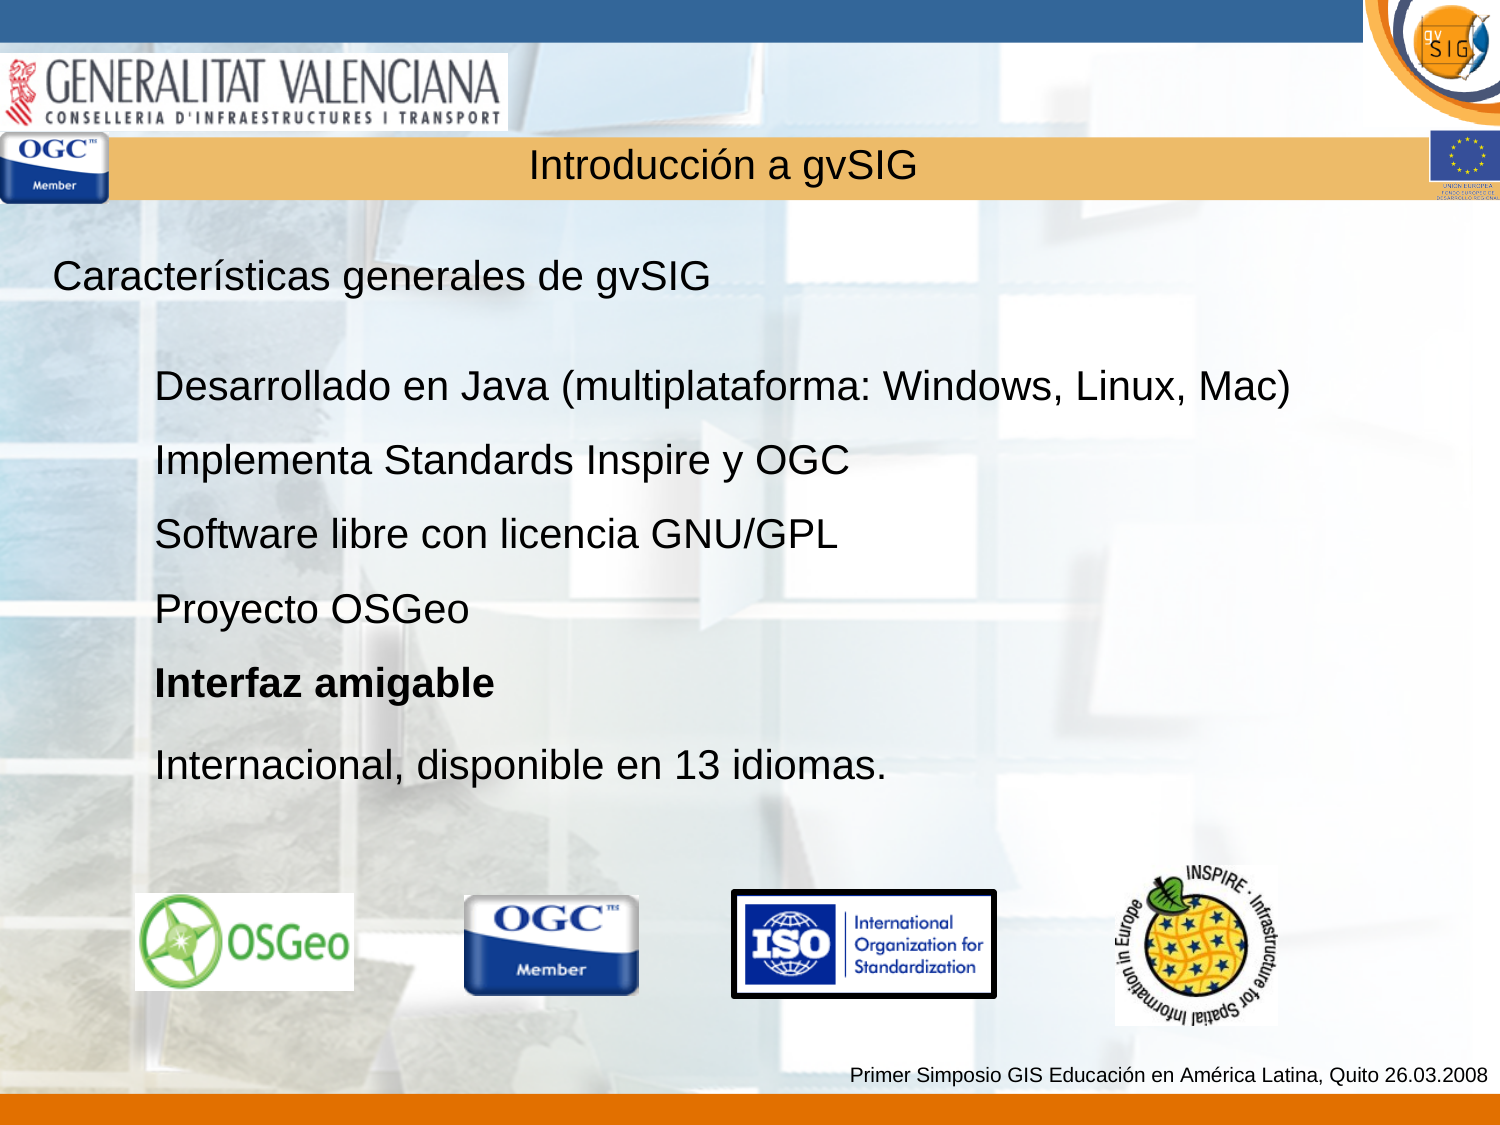

Introducción a gvSIG
Características generales de gvSIG
 Desarrollado en Java (multiplataforma: Windows, Linux, Mac)
 Implementa Standards Inspire y OGC
 Software libre con licencia GNU/GPL
 Proyecto OSGeo
 Interfaz amigable
 Internacional, disponible en 13 idiomas.